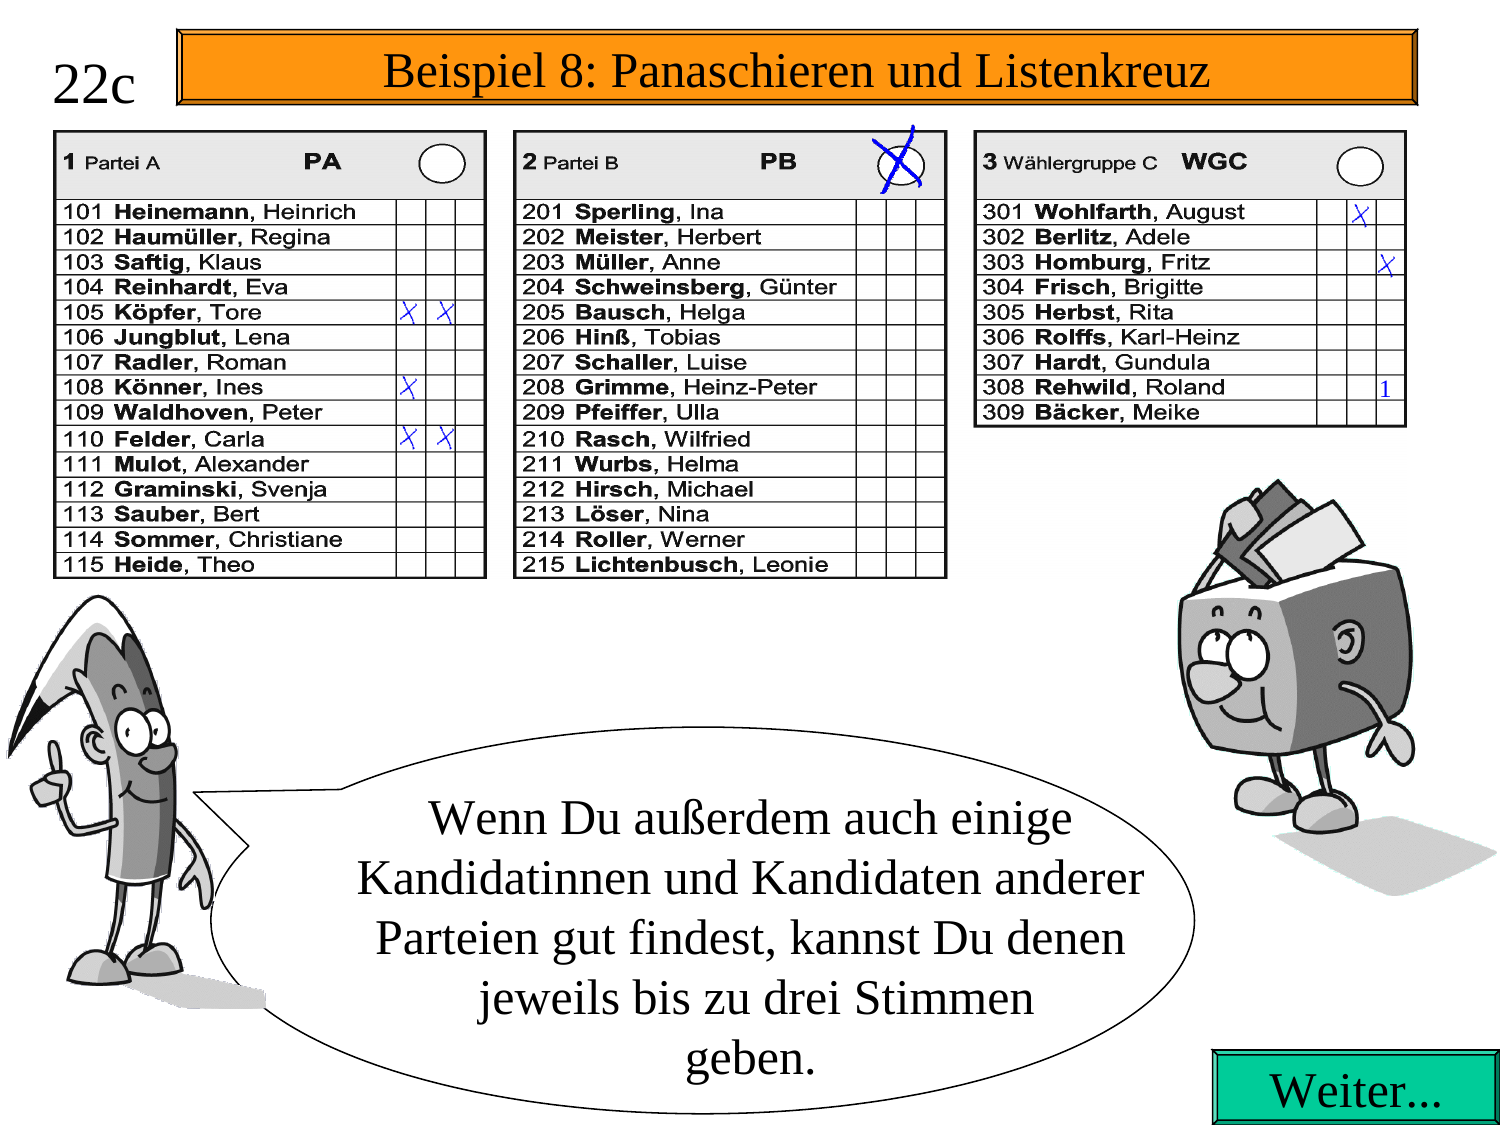

Beispiel 8: Panaschieren und Listenkreuz
22c
1
Wenn Du außerdem auch einige
Kandidatinnen und Kandidaten anderer
Parteien gut findest, kannst Du denen
 jeweils bis zu drei Stimmen
geben.
Weiter...